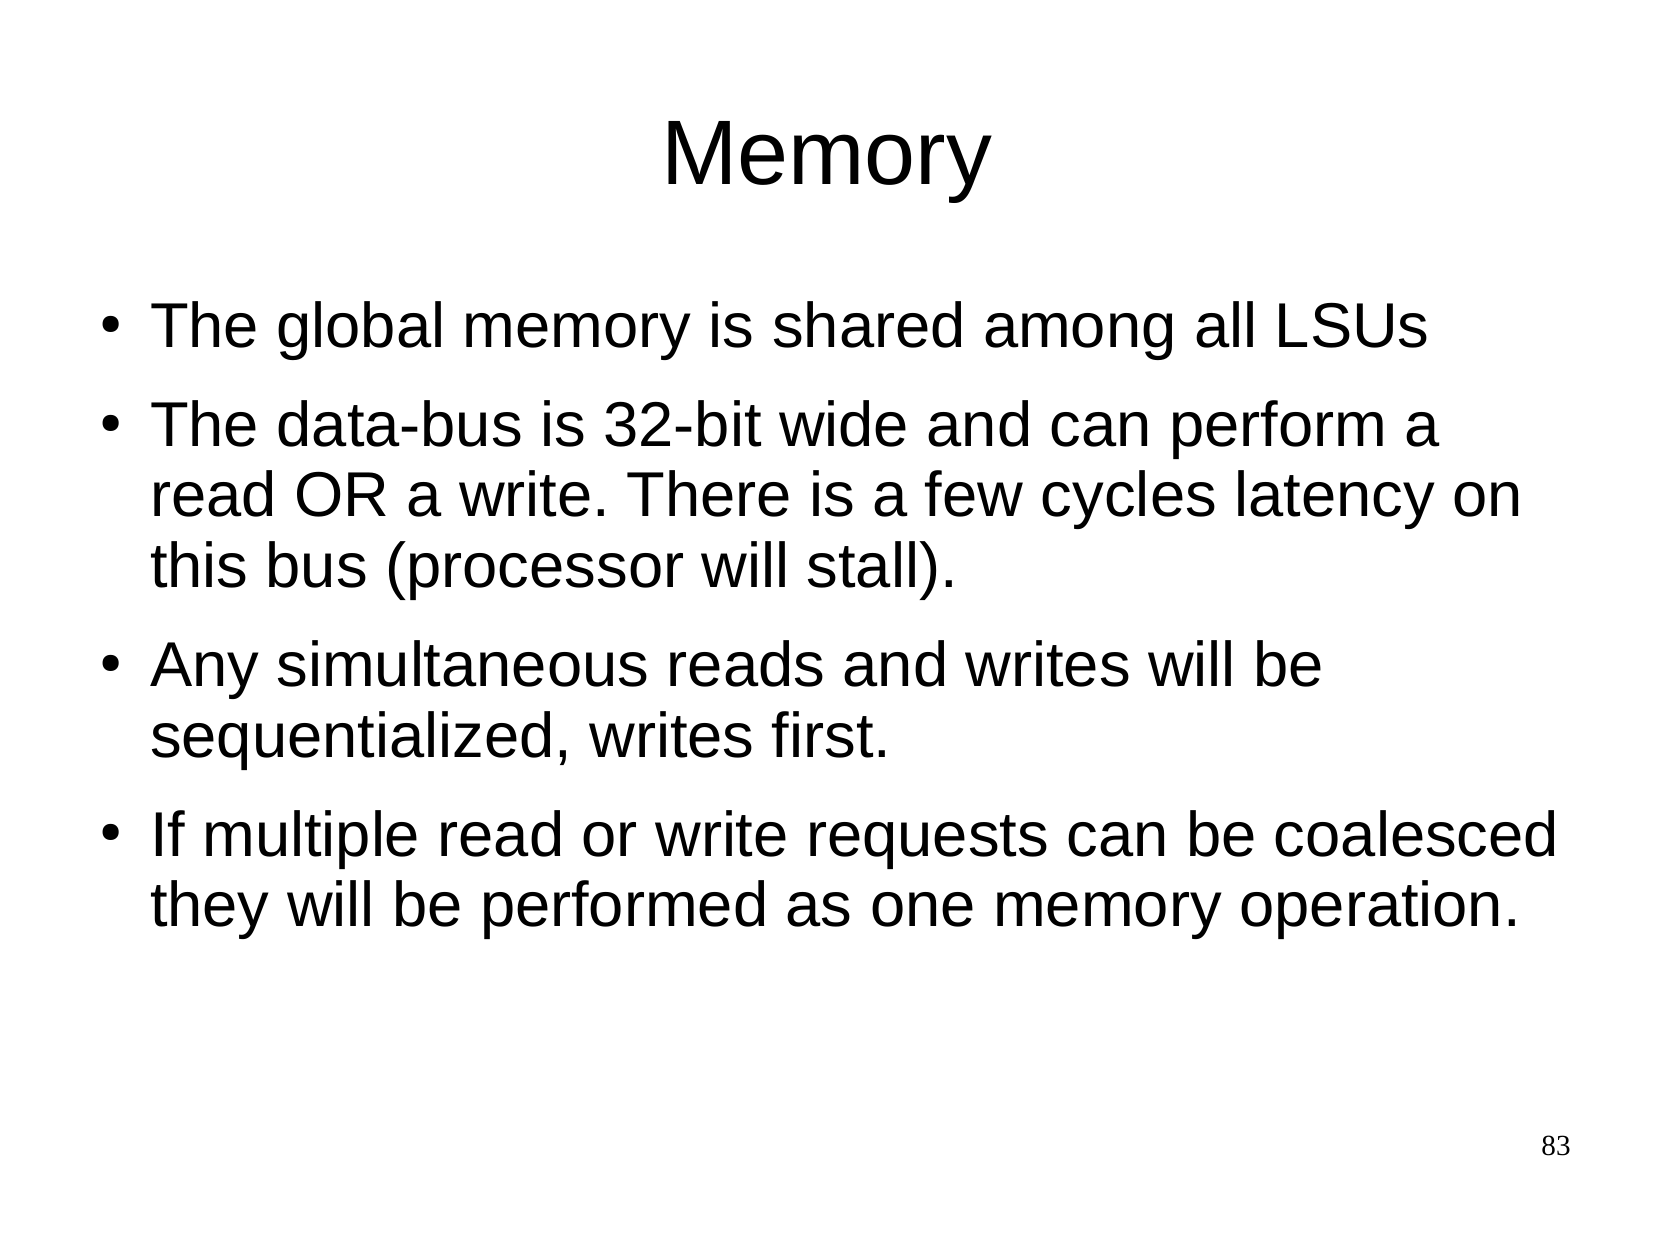

# Memory
The global memory is shared among all LSUs
The data-bus is 32-bit wide and can perform a read OR a write. There is a few cycles latency on this bus (processor will stall).
Any simultaneous reads and writes will be sequentialized, writes first.
If multiple read or write requests can be coalesced they will be performed as one memory operation.
83